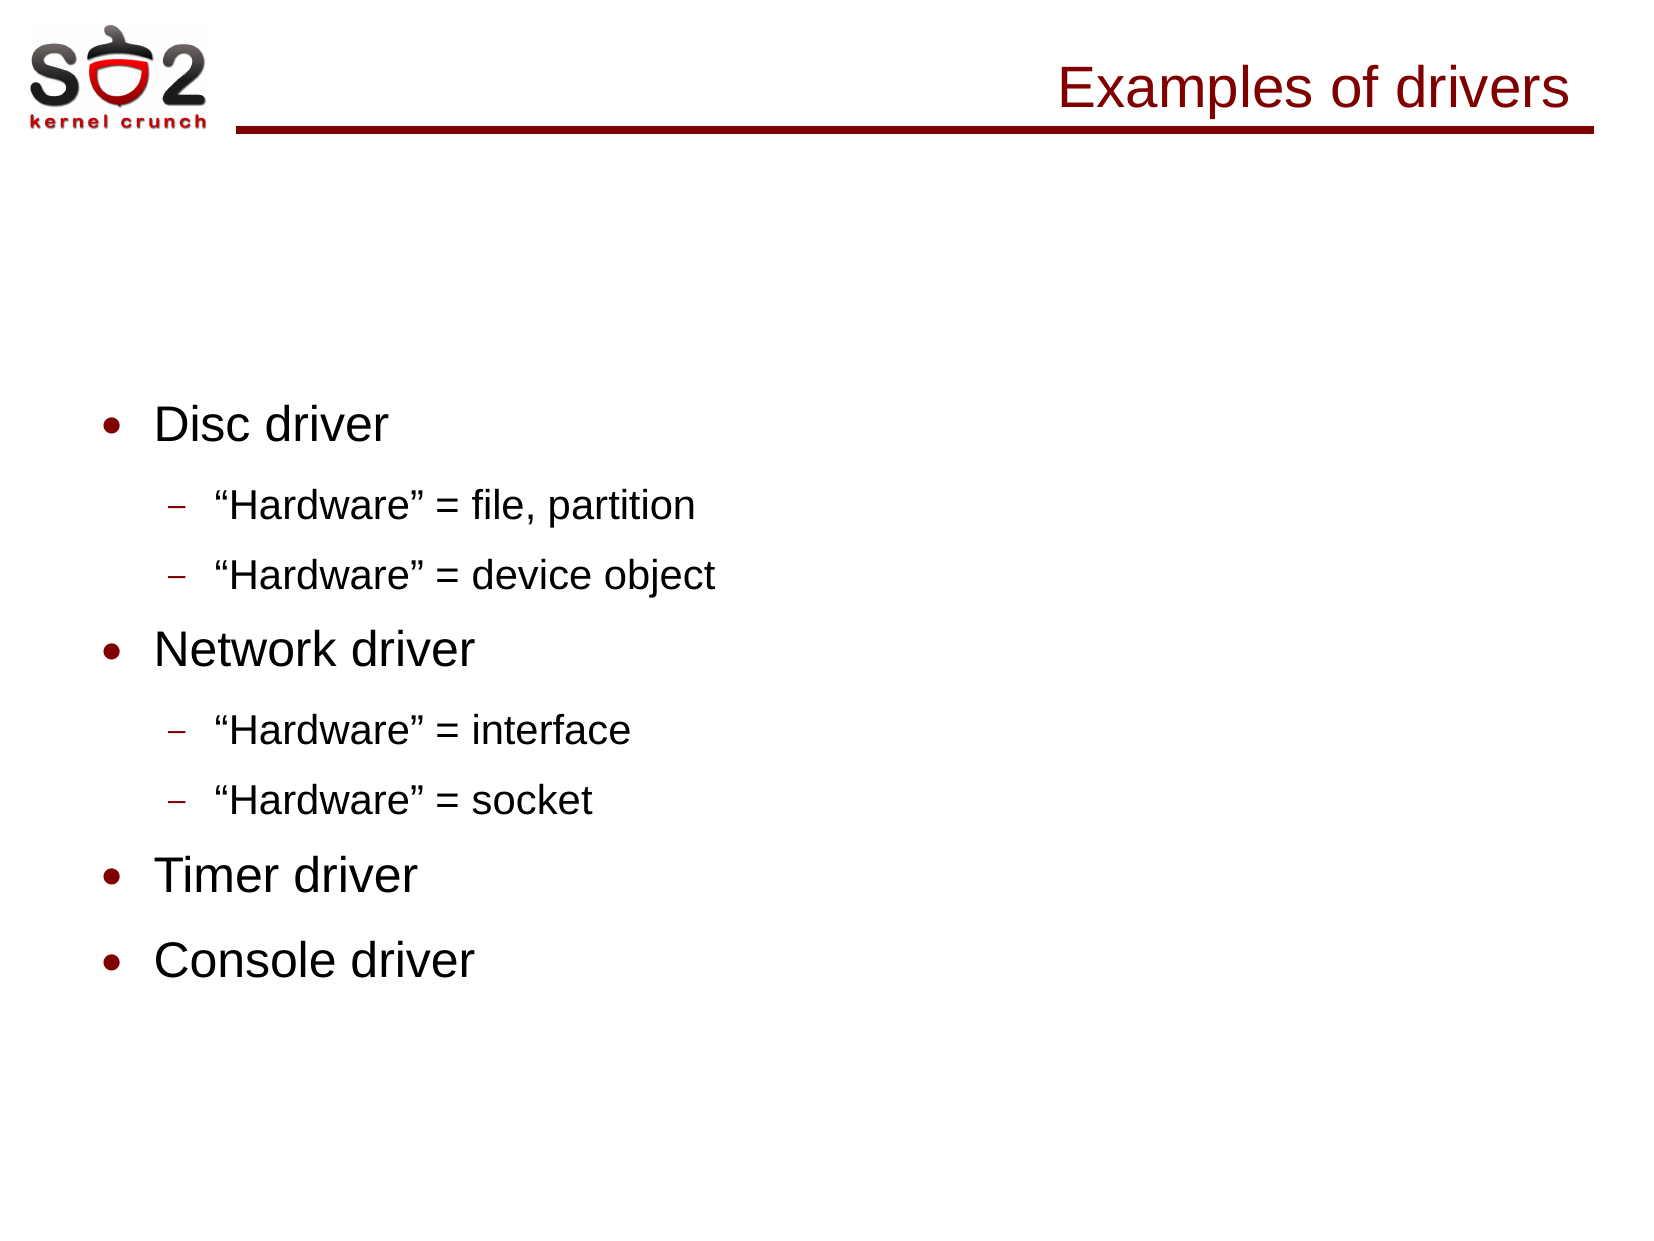

# Examples of drivers
Disc driver
“Hardware” = file, partition
“Hardware” = device object
Network driver
“Hardware” = interface
“Hardware” = socket
Timer driver
Console driver